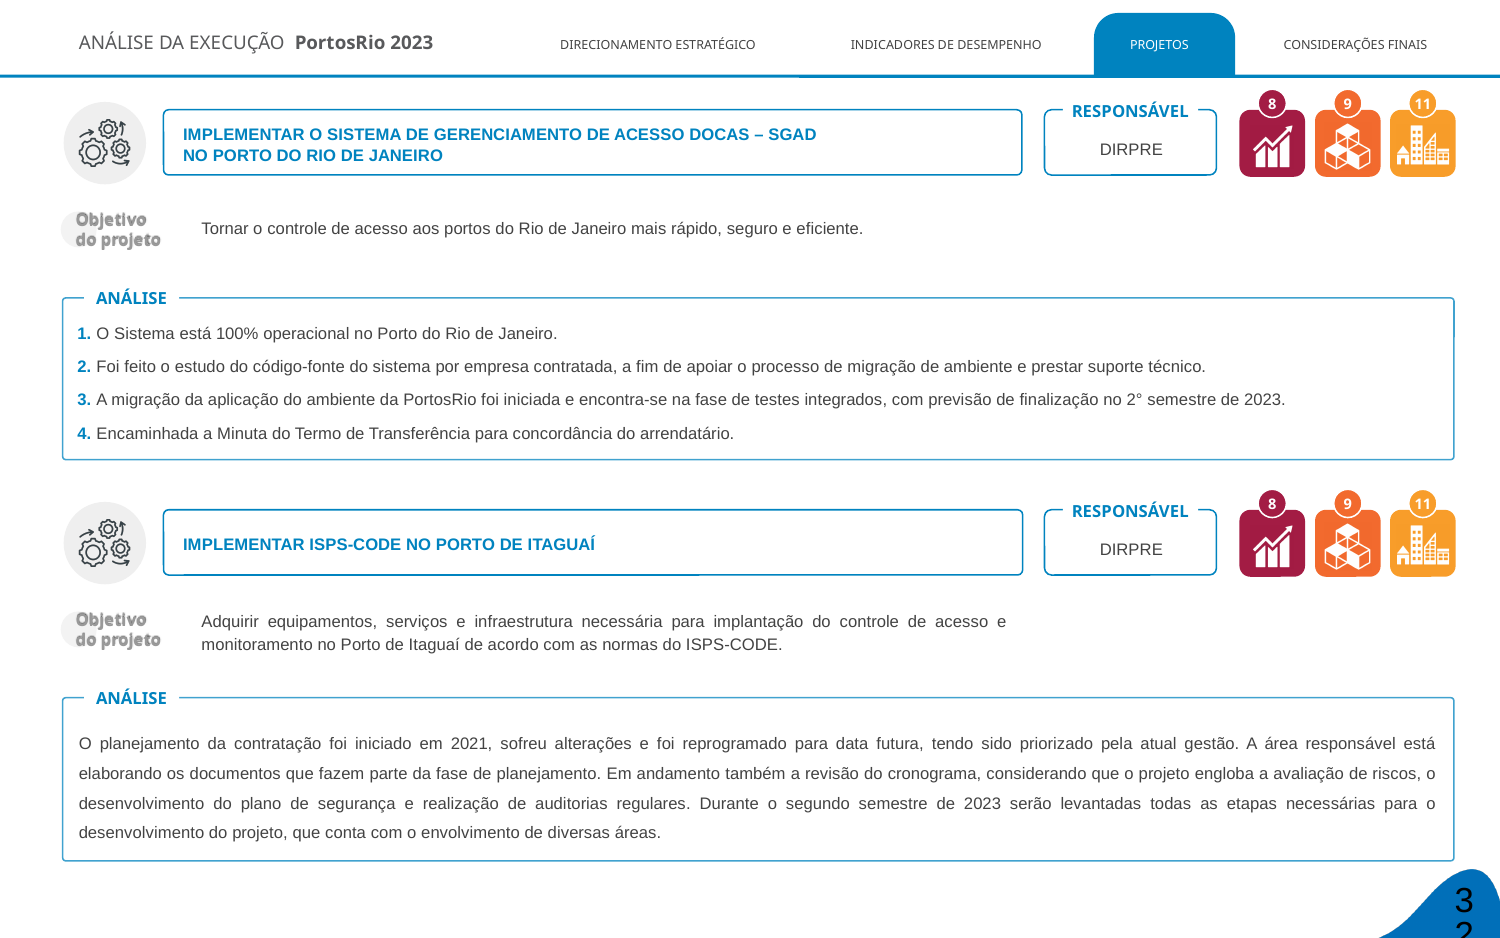

ANÁLISE DA EXECUÇÃO PortosRio 2023
DIRECIONAMENTO ESTRATÉGICO
INDICADORES DE DESEMPENHO
PROJETOS
CONSIDERAÇÕES FINAIS
8
9
11
RESPONSÁVEL
IMPLEMENTAR O SISTEMA DE GERENCIAMENTO DE ACESSO DOCAS – SGAD
NO PORTO DO RIO DE JANEIRO
DIRPRE
Objetivo
do projeto
Tornar o controle de acesso aos portos do Rio de Janeiro mais rápido, seguro e eficiente.
ANÁLISE
1. O Sistema está 100% operacional no Porto do Rio de Janeiro.
2. Foi feito o estudo do código-fonte do sistema por empresa contratada, a fim de apoiar o processo de migração de ambiente e prestar suporte técnico.
3. A migração da aplicação do ambiente da PortosRio foi iniciada e encontra-se na fase de testes integrados, com previsão de finalização no 2° semestre de 2023.
4. Encaminhada a Minuta do Termo de Transferência para concordância do arrendatário.
8
9
11
RESPONSÁVEL
DIRPRE
IMPLEMENTAR ISPS-CODE NO PORTO DE ITAGUAÍ
Objetivo
do projeto
Adquirir equipamentos, serviços e infraestrutura necessária para implantação do controle de acesso e monitoramento no Porto de Itaguaí de acordo com as normas do ISPS-CODE.
ANÁLISE
O planejamento da contratação foi iniciado em 2021, sofreu alterações e foi reprogramado para data futura, tendo sido priorizado pela atual gestão. A área responsável está elaborando os documentos que fazem parte da fase de planejamento. Em andamento também a revisão do cronograma, considerando que o projeto engloba a avaliação de riscos, o desenvolvimento do plano de segurança e realização de auditorias regulares. Durante o segundo semestre de 2023 serão levantadas todas as etapas necessárias para o desenvolvimento do projeto, que conta com o envolvimento de diversas áreas.